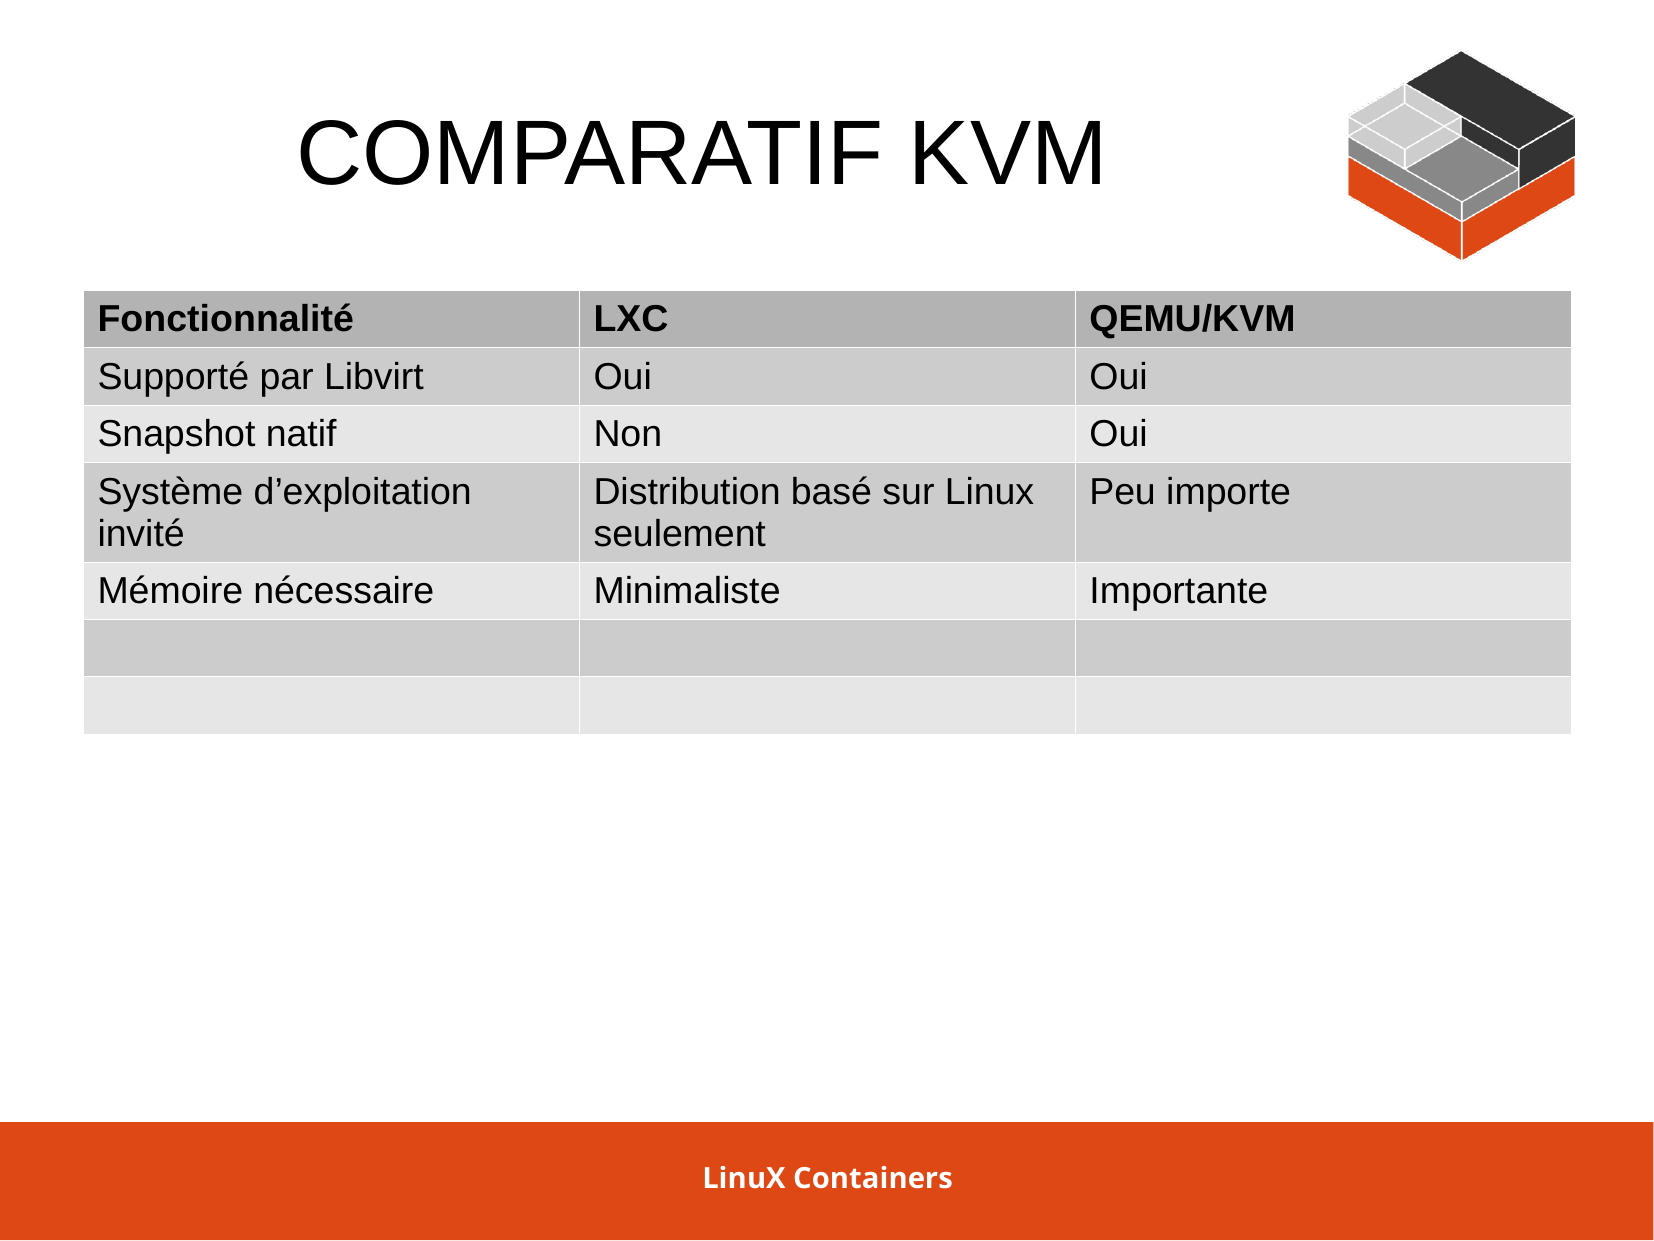

# COMPARATIF KVM
| Fonctionnalité | LXC | QEMU/KVM |
| --- | --- | --- |
| Supporté par Libvirt | Oui | Oui |
| Snapshot natif | Non | Oui |
| Système d’exploitation invité | Distribution basé sur Linux seulement | Peu importe |
| Mémoire nécessaire | Minimaliste | Importante |
| | | |
| | | |
LinuX Containers